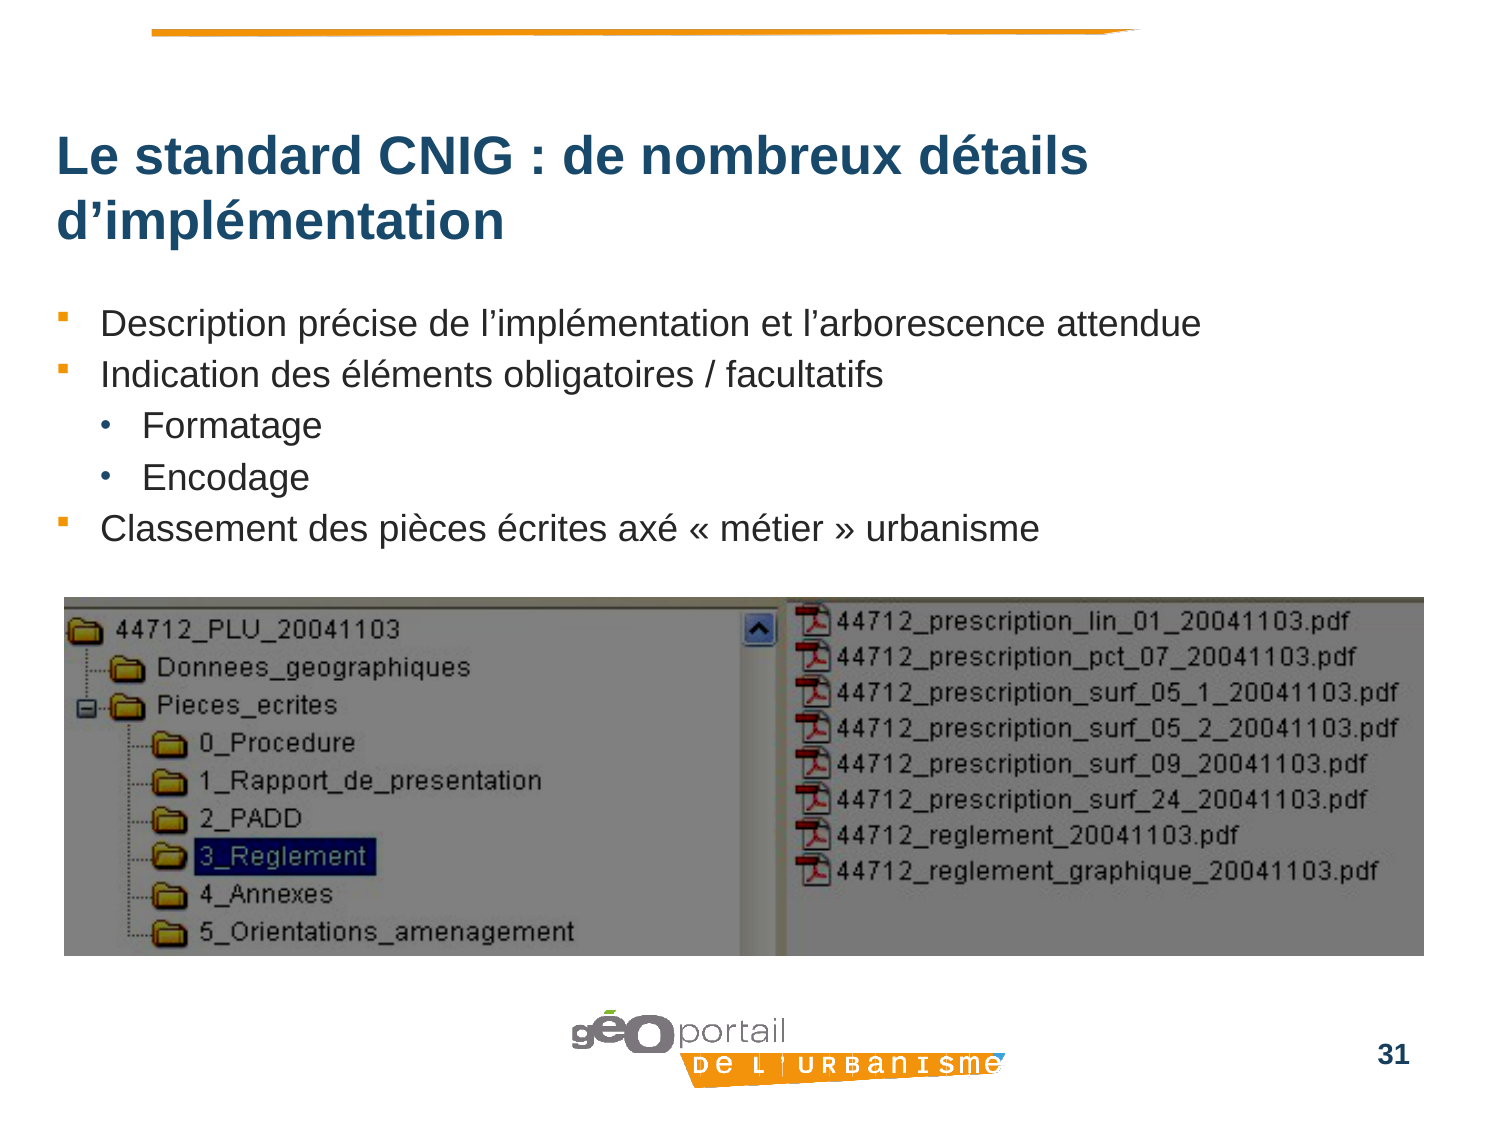

# Le standard CNIG : de nombreux détails d’implémentation
Description précise de l’implémentation et l’arborescence attendue
Indication des éléments obligatoires / facultatifs
Formatage
Encodage
Classement des pièces écrites axé « métier » urbanisme